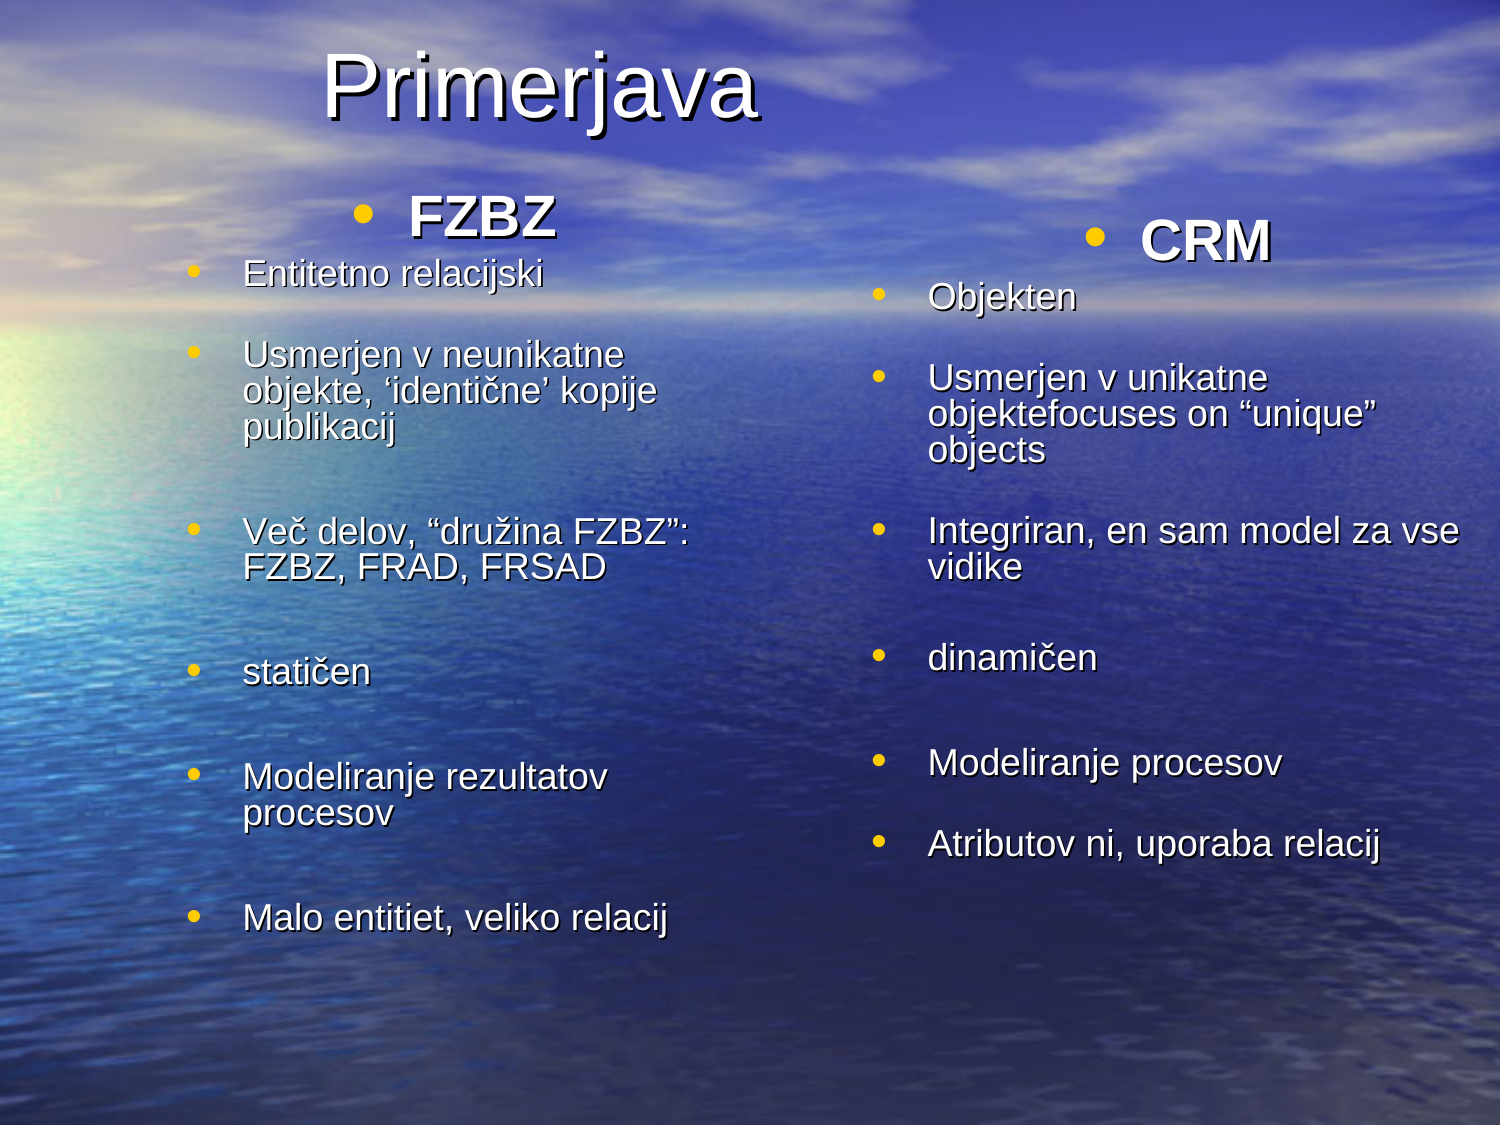

# Primerjava
FZBZ
Entitetno relacijski
Usmerjen v neunikatne objekte, ‘identične’ kopije publikacij
Več delov, “družina FZBZ”: FZBZ, FRAD, FRSAD
statičen
Modeliranje rezultatov procesov
Malo entitiet, veliko relacij
CRM
Objekten
Usmerjen v unikatne objektefocuses on “unique” objects
Integriran, en sam model za vse vidike
dinamičen
Modeliranje procesov
Atributov ni, uporaba relacij